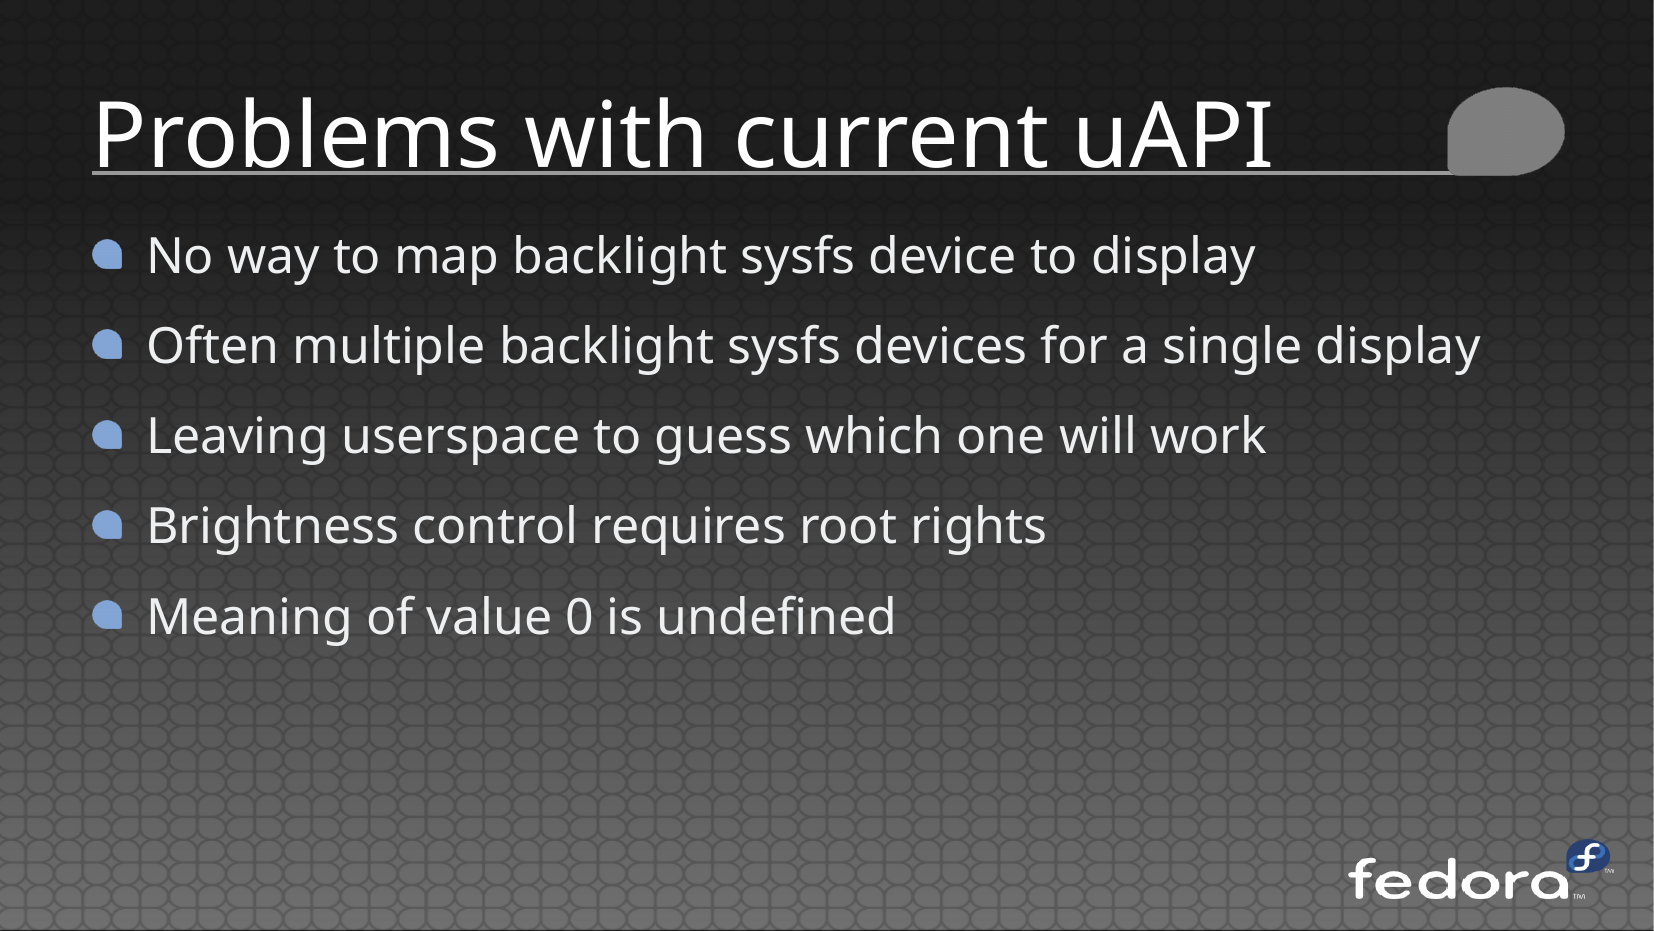

Problems with current uAPI
# No way to map backlight sysfs device to display
Often multiple backlight sysfs devices for a single display
Leaving userspace to guess which one will work
Brightness control requires root rights
Meaning of value 0 is undefined